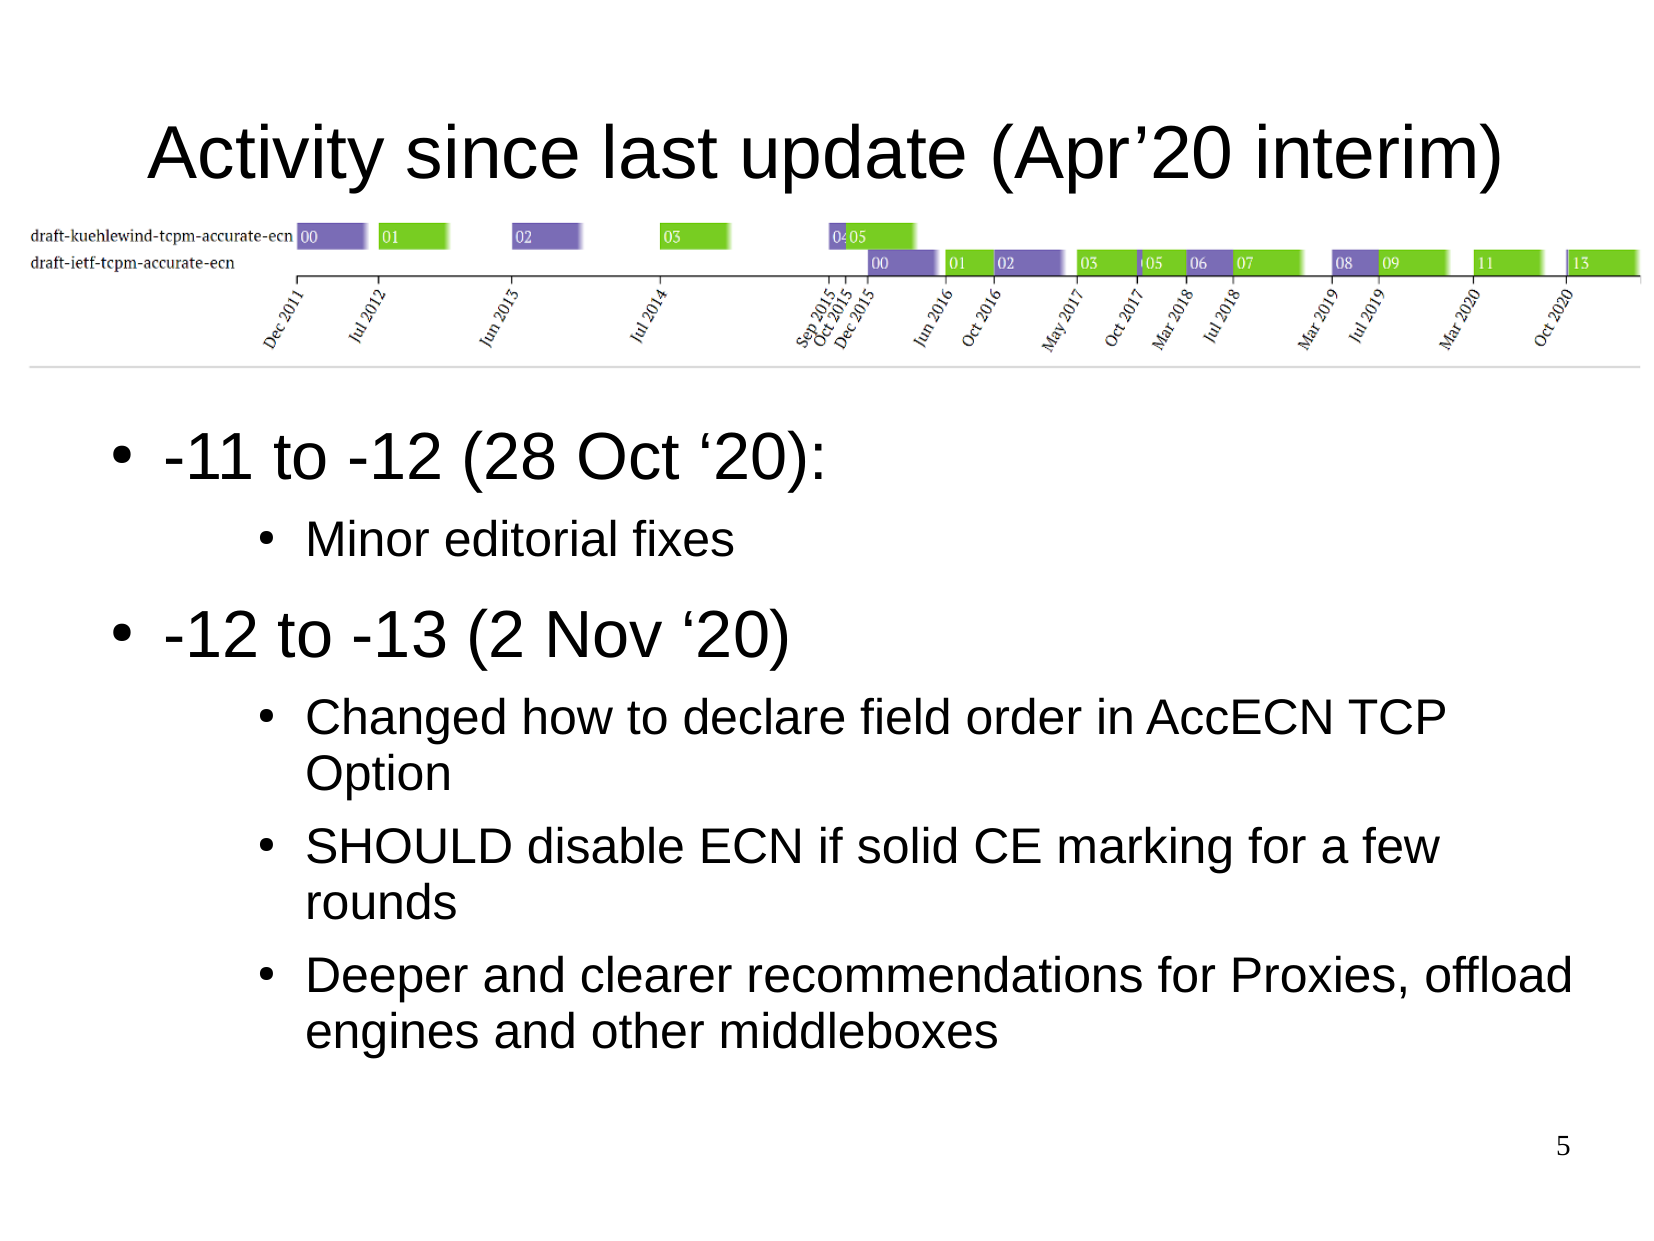

# Activity since last update (Apr’20 interim)
-11 to -12 (28 Oct ‘20):
Minor editorial fixes
-12 to -13 (2 Nov ‘20)
Changed how to declare field order in AccECN TCP Option
SHOULD disable ECN if solid CE marking for a few rounds
Deeper and clearer recommendations for Proxies, offload engines and other middleboxes
5